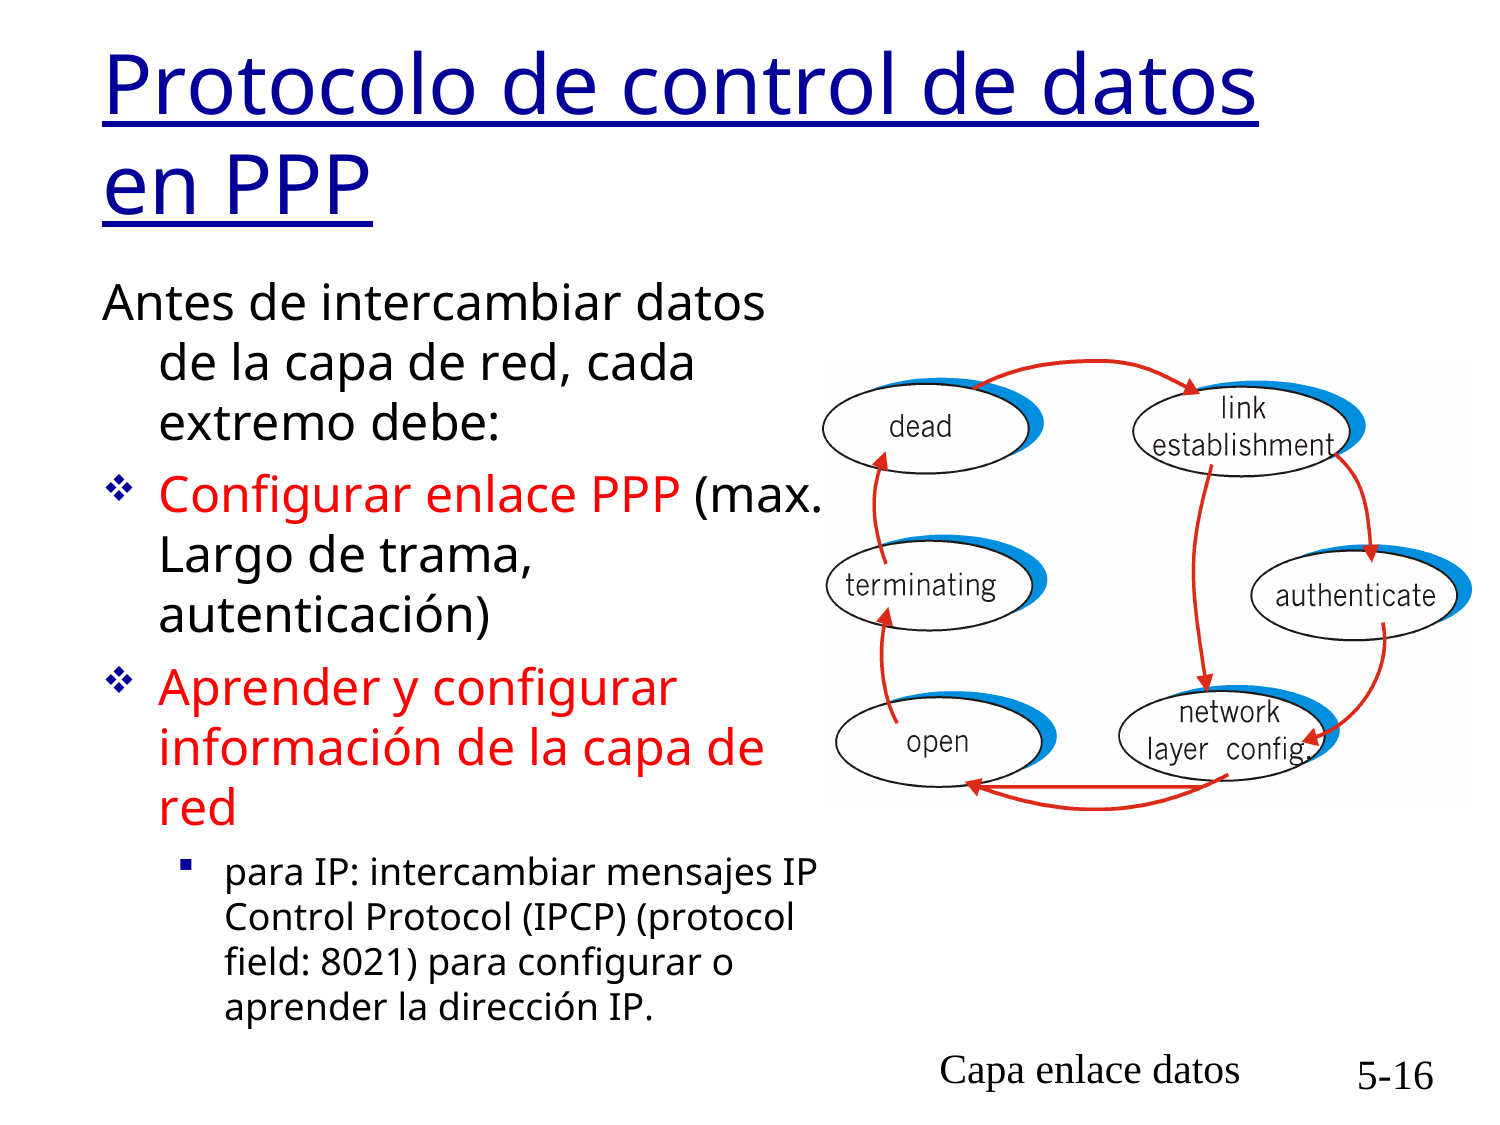

# Protocolo de control de datos en PPP
Antes de intercambiar datos de la capa de red, cada extremo debe:
Configurar enlace PPP (max. Largo de trama, autenticación)
Aprender y configurar información de la capa de red
para IP: intercambiar mensajes IP Control Protocol (IPCP) (protocol field: 8021) para configurar o aprender la dirección IP.
16